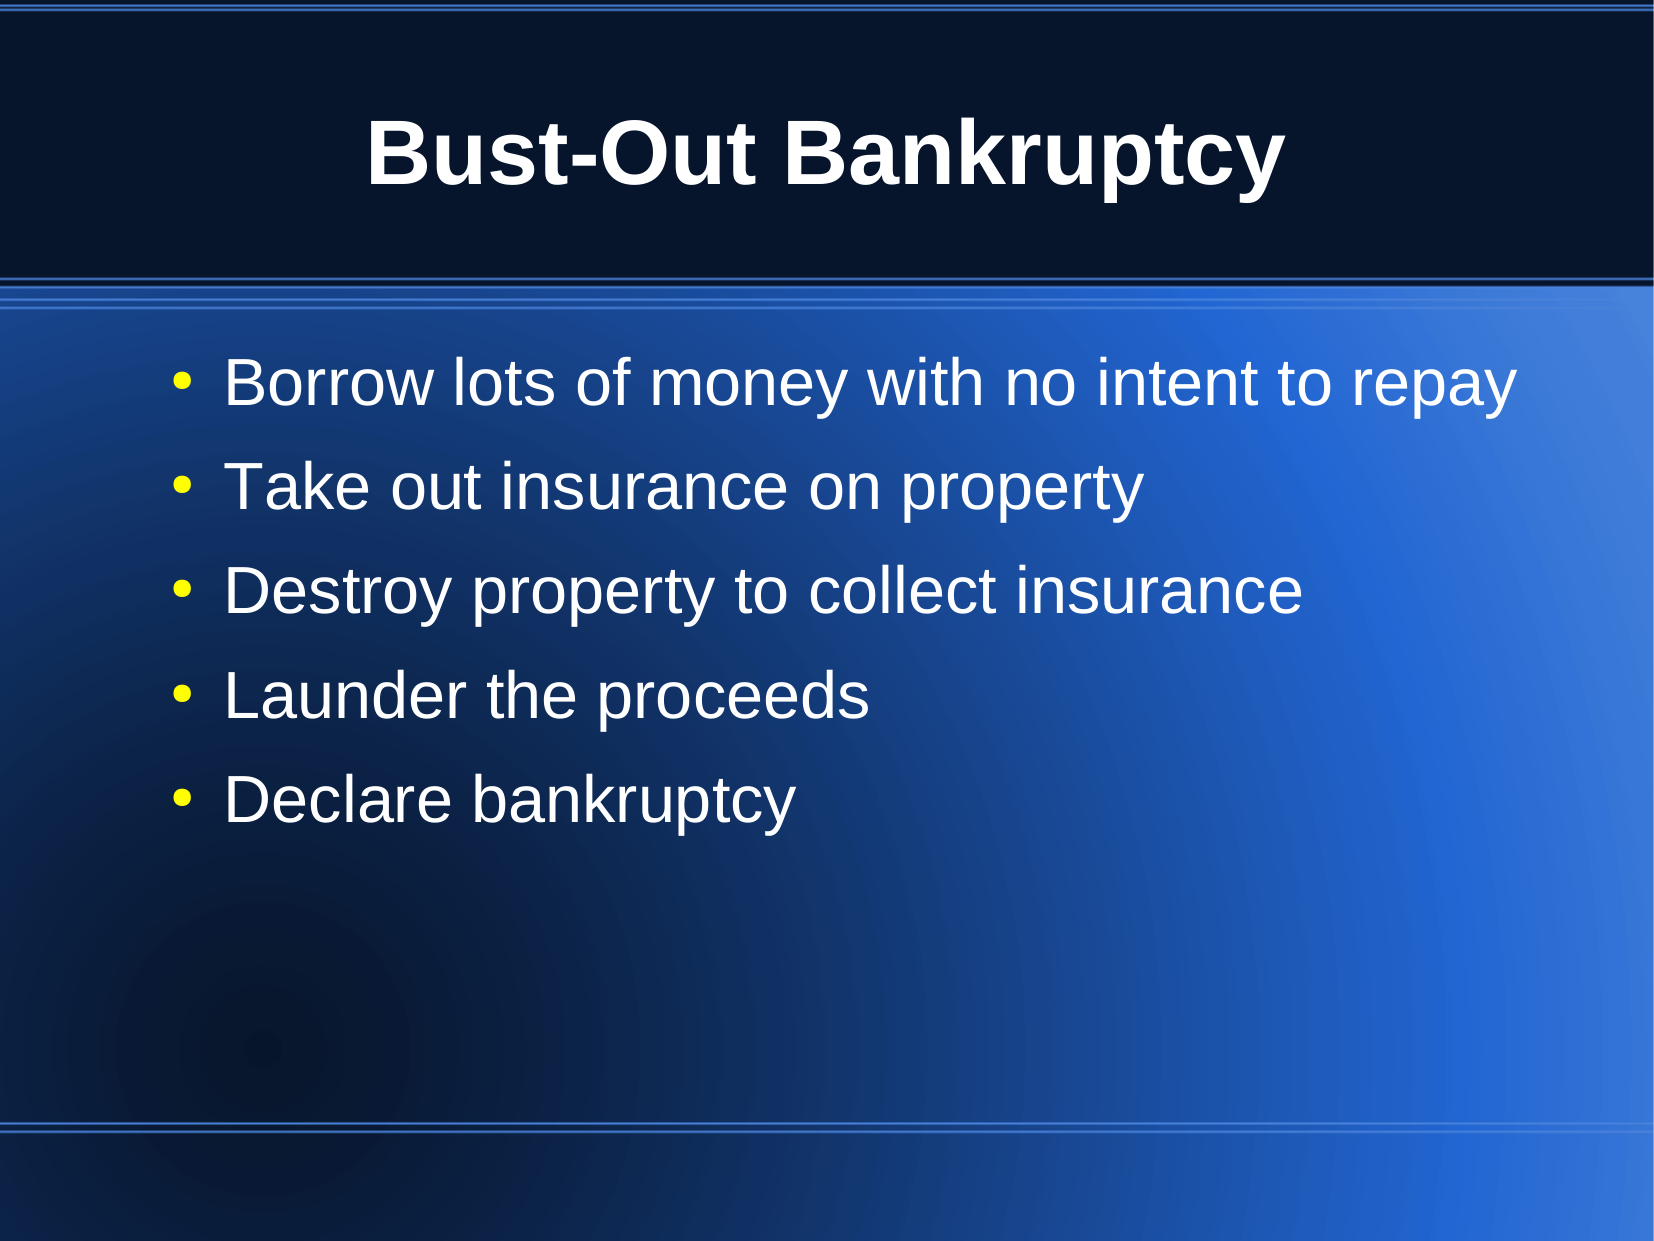

# Bust-Out Bankruptcy
Borrow lots of money with no intent to repay
Take out insurance on property
Destroy property to collect insurance
Launder the proceeds
Declare bankruptcy